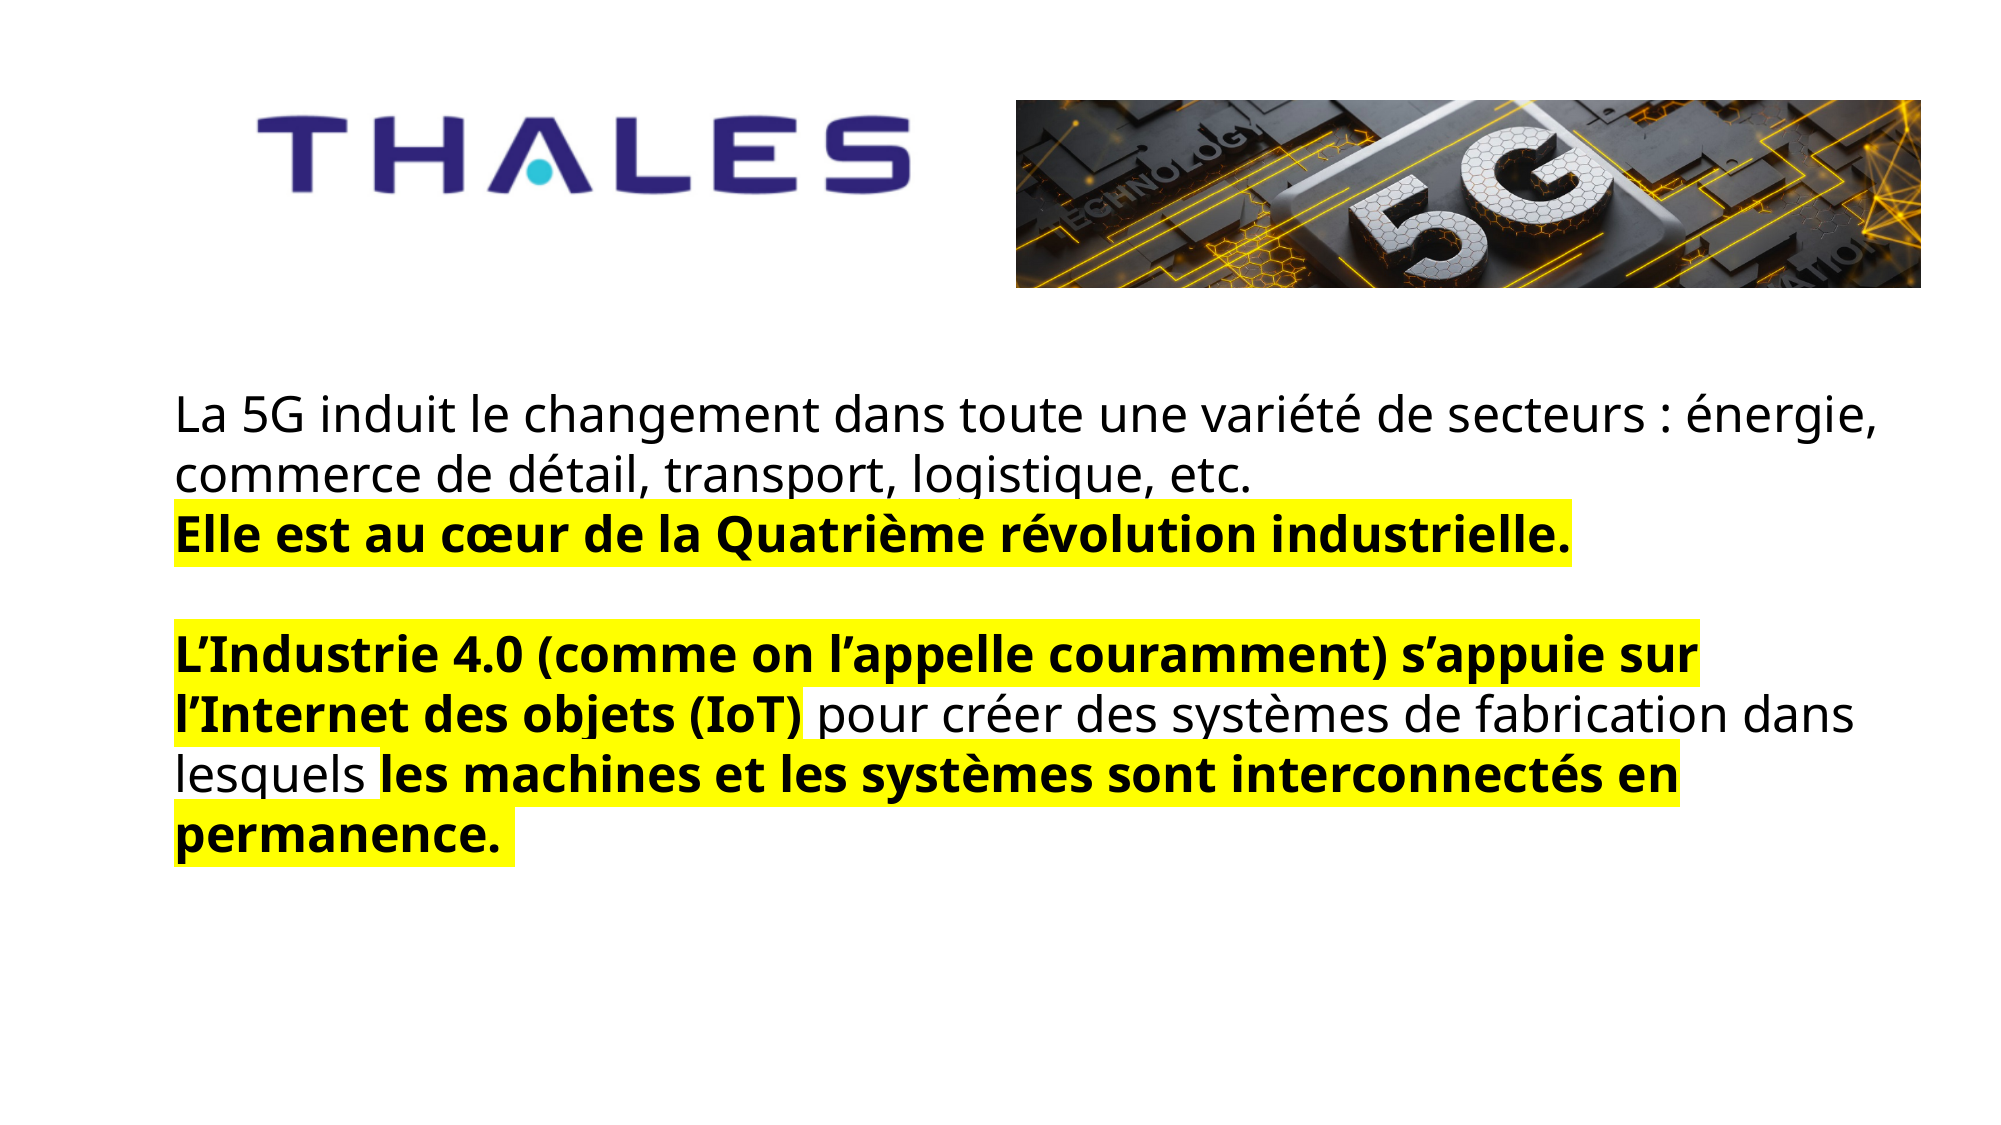

La 5G induit le changement dans toute une variété de secteurs : énergie, commerce de détail, transport, logistique, etc.
Elle est au cœur de la Quatrième révolution industrielle.
L’Industrie 4.0 (comme on l’appelle couramment) s’appuie sur l’Internet des objets (IoT) pour créer des systèmes de fabrication dans lesquels les machines et les systèmes sont interconnectés en permanence.